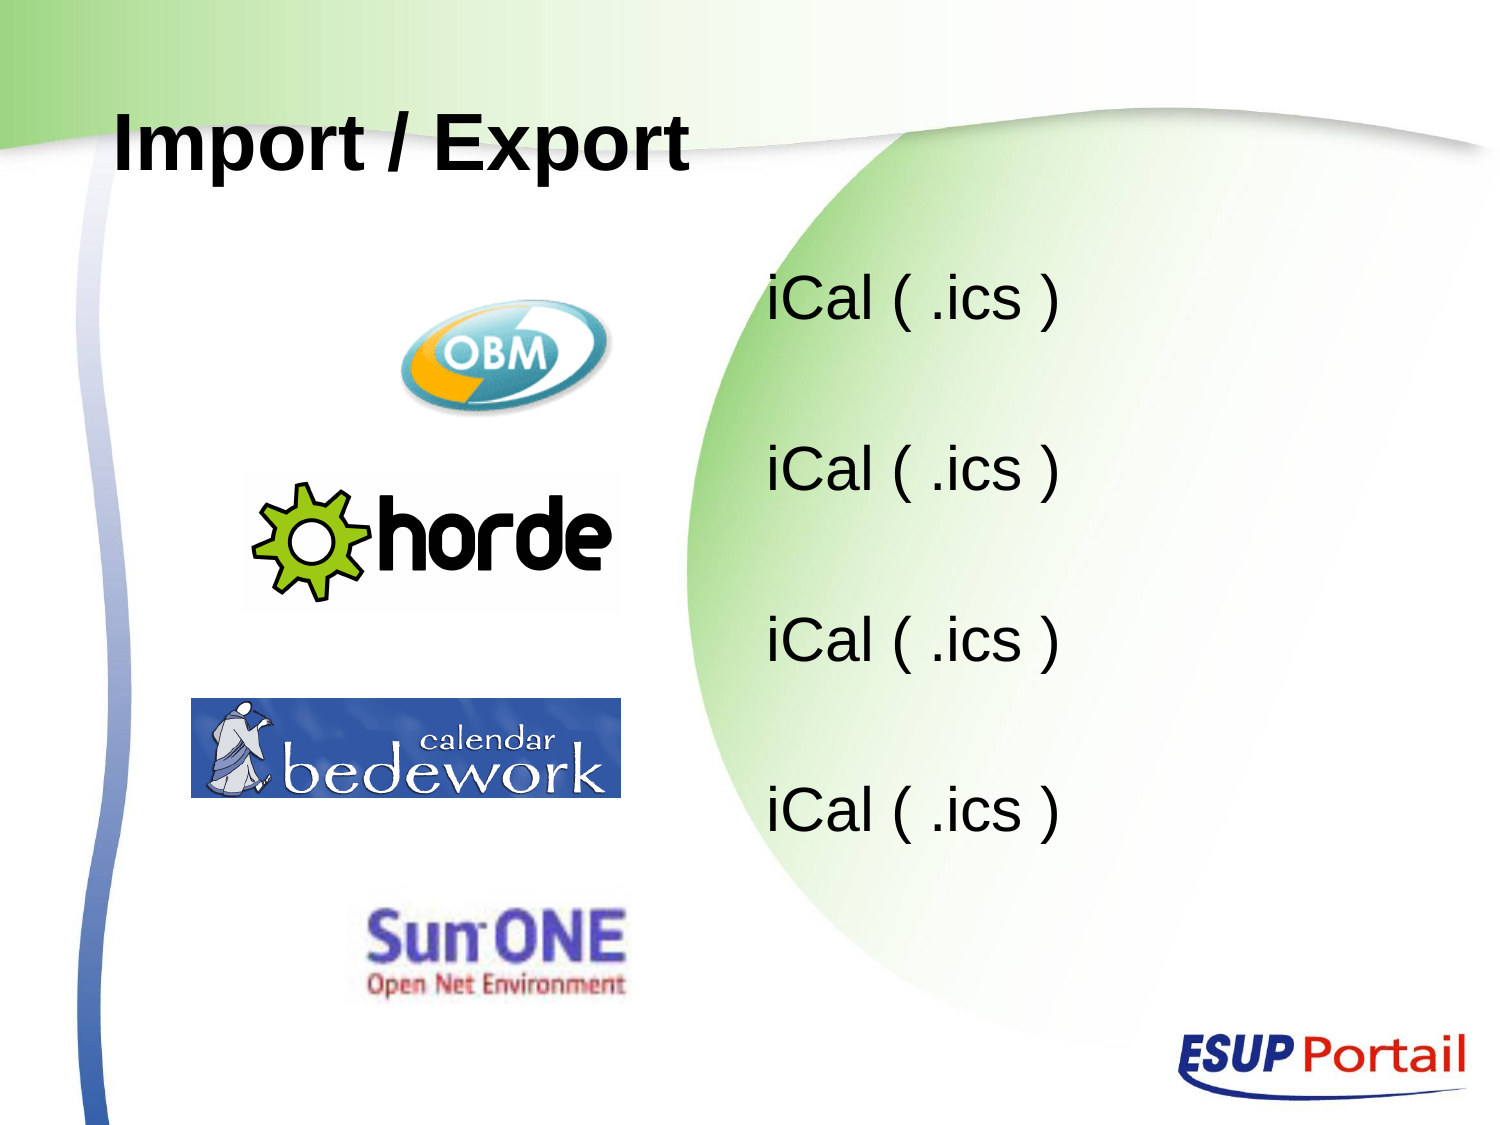

# Import / Export
iCal ( .ics )
iCal ( .ics )
iCal ( .ics )
iCal ( .ics )